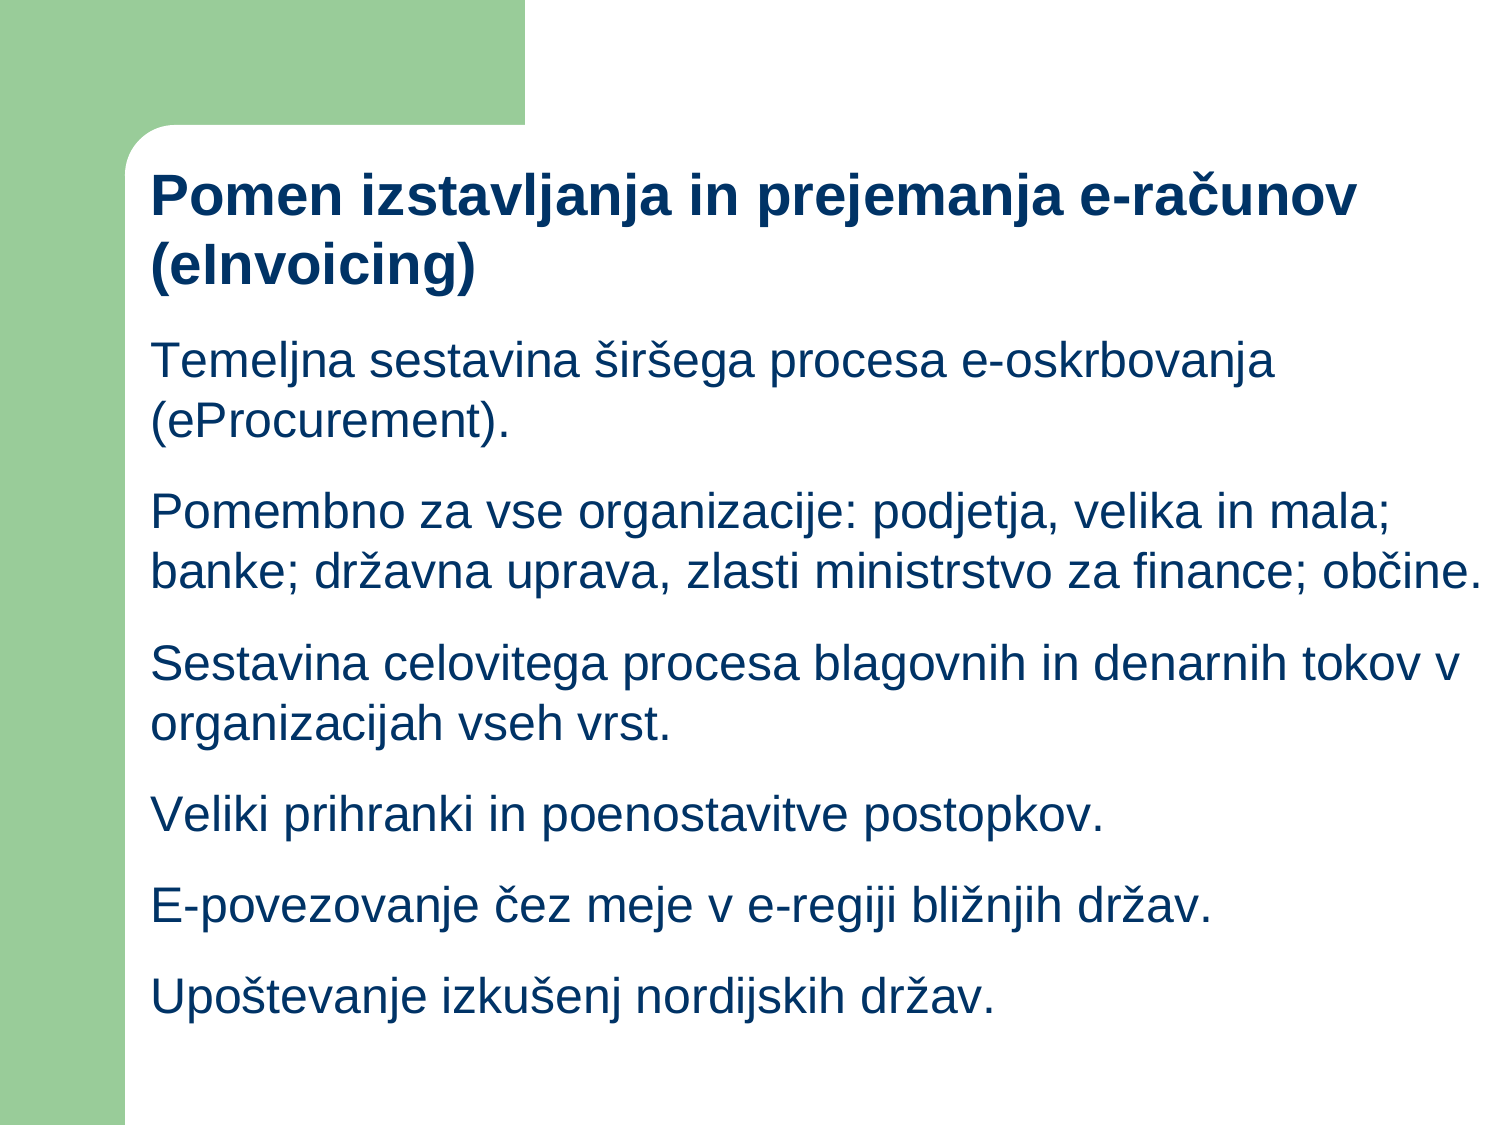

#
Pomen izstavljanja in prejemanja e-računov (eInvoicing)
Temeljna sestavina širšega procesa e-oskrbovanja (eProcurement).
Pomembno za vse organizacije: podjetja, velika in mala; banke; državna uprava, zlasti ministrstvo za finance; občine.
Sestavina celovitega procesa blagovnih in denarnih tokov v organizacijah vseh vrst.
Veliki prihranki in poenostavitve postopkov.
E-povezovanje čez meje v e-regiji bližnjih držav.
Upoštevanje izkušenj nordijskih držav.